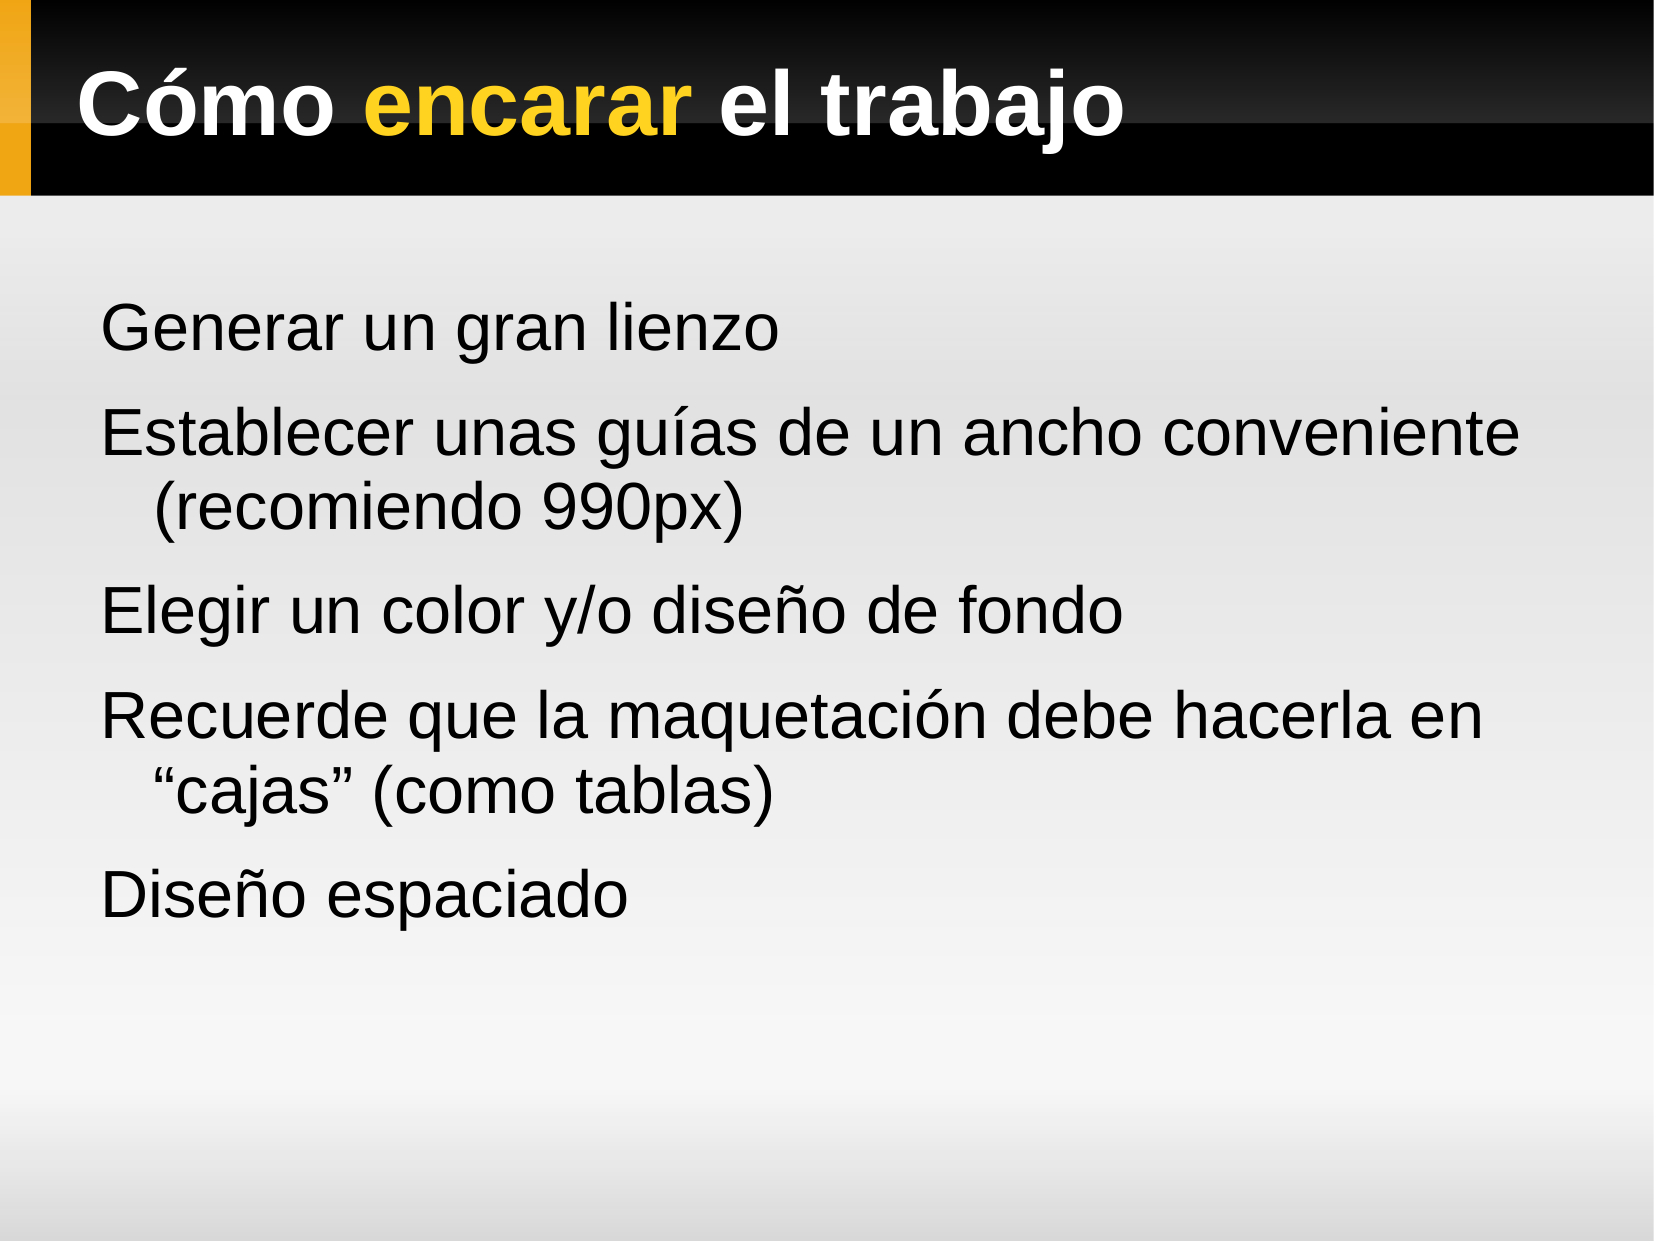

# Cómo encarar el trabajo
Generar un gran lienzo
Establecer unas guías de un ancho conveniente (recomiendo 990px)
Elegir un color y/o diseño de fondo
Recuerde que la maquetación debe hacerla en “cajas” (como tablas)
Diseño espaciado